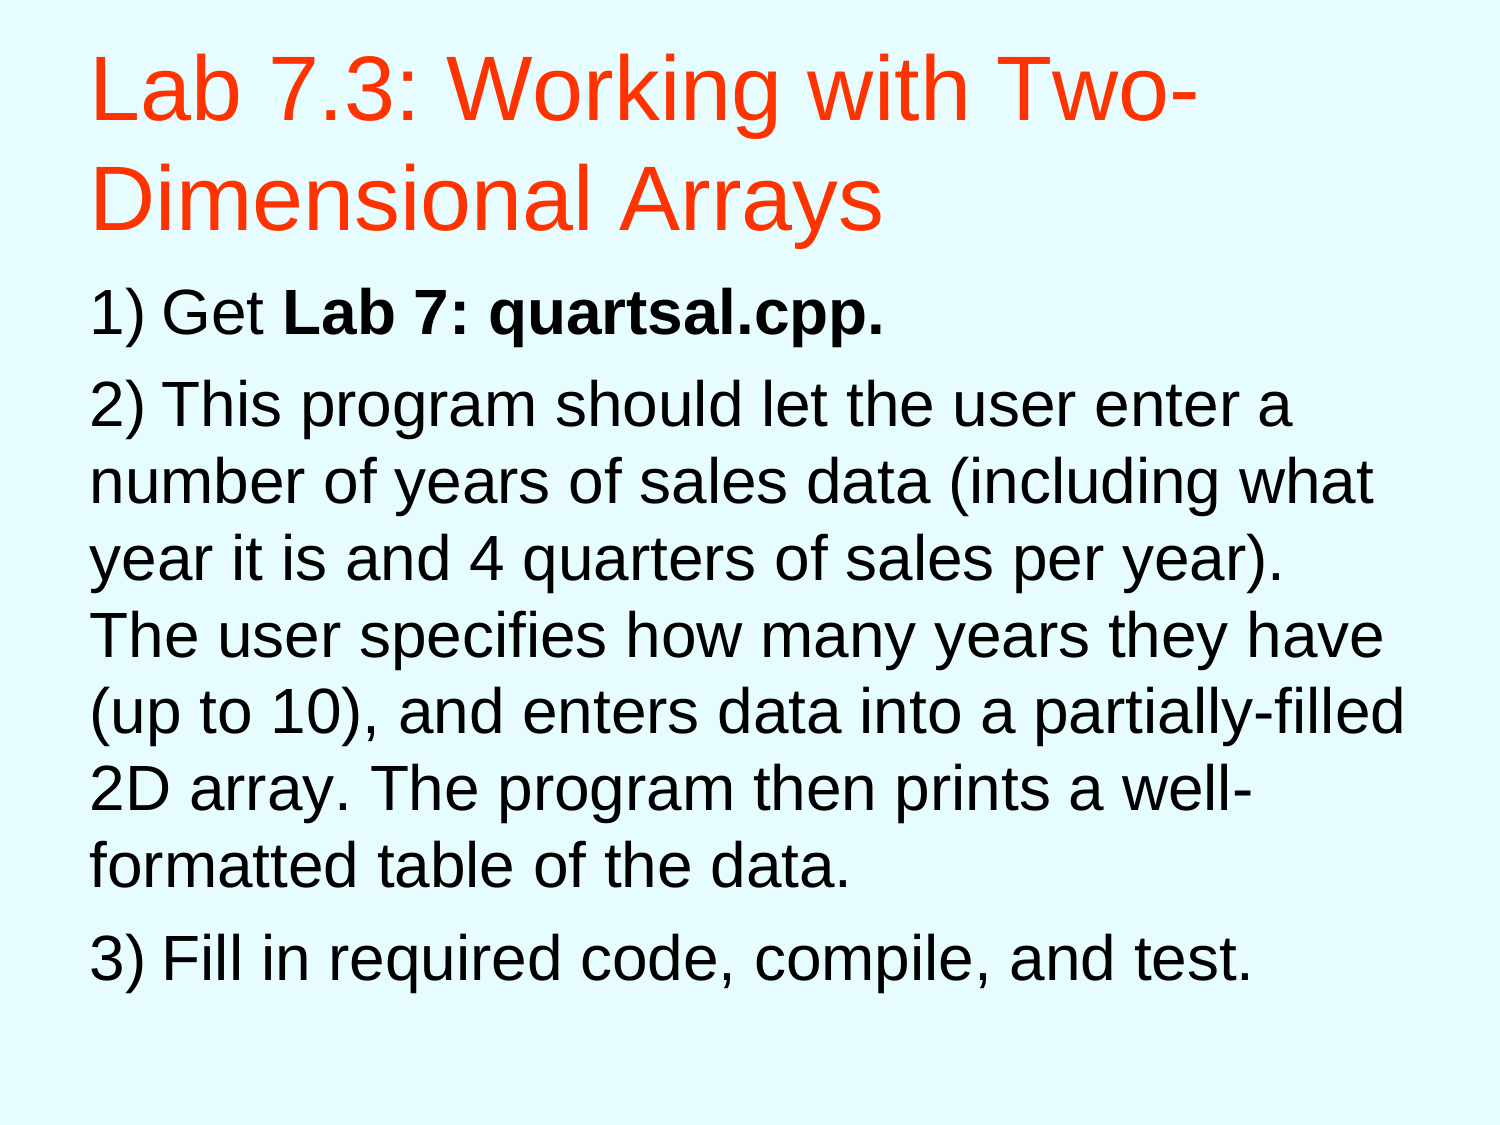

# Lab 7.3: Working with Two-Dimensional Arrays
 Get Lab 7: quartsal.cpp.
 This program should let the user enter a number of years of sales data (including what year it is and 4 quarters of sales per year). The user specifies how many years they have (up to 10), and enters data into a partially-filled 2D array. The program then prints a well-formatted table of the data.
 Fill in required code, compile, and test.